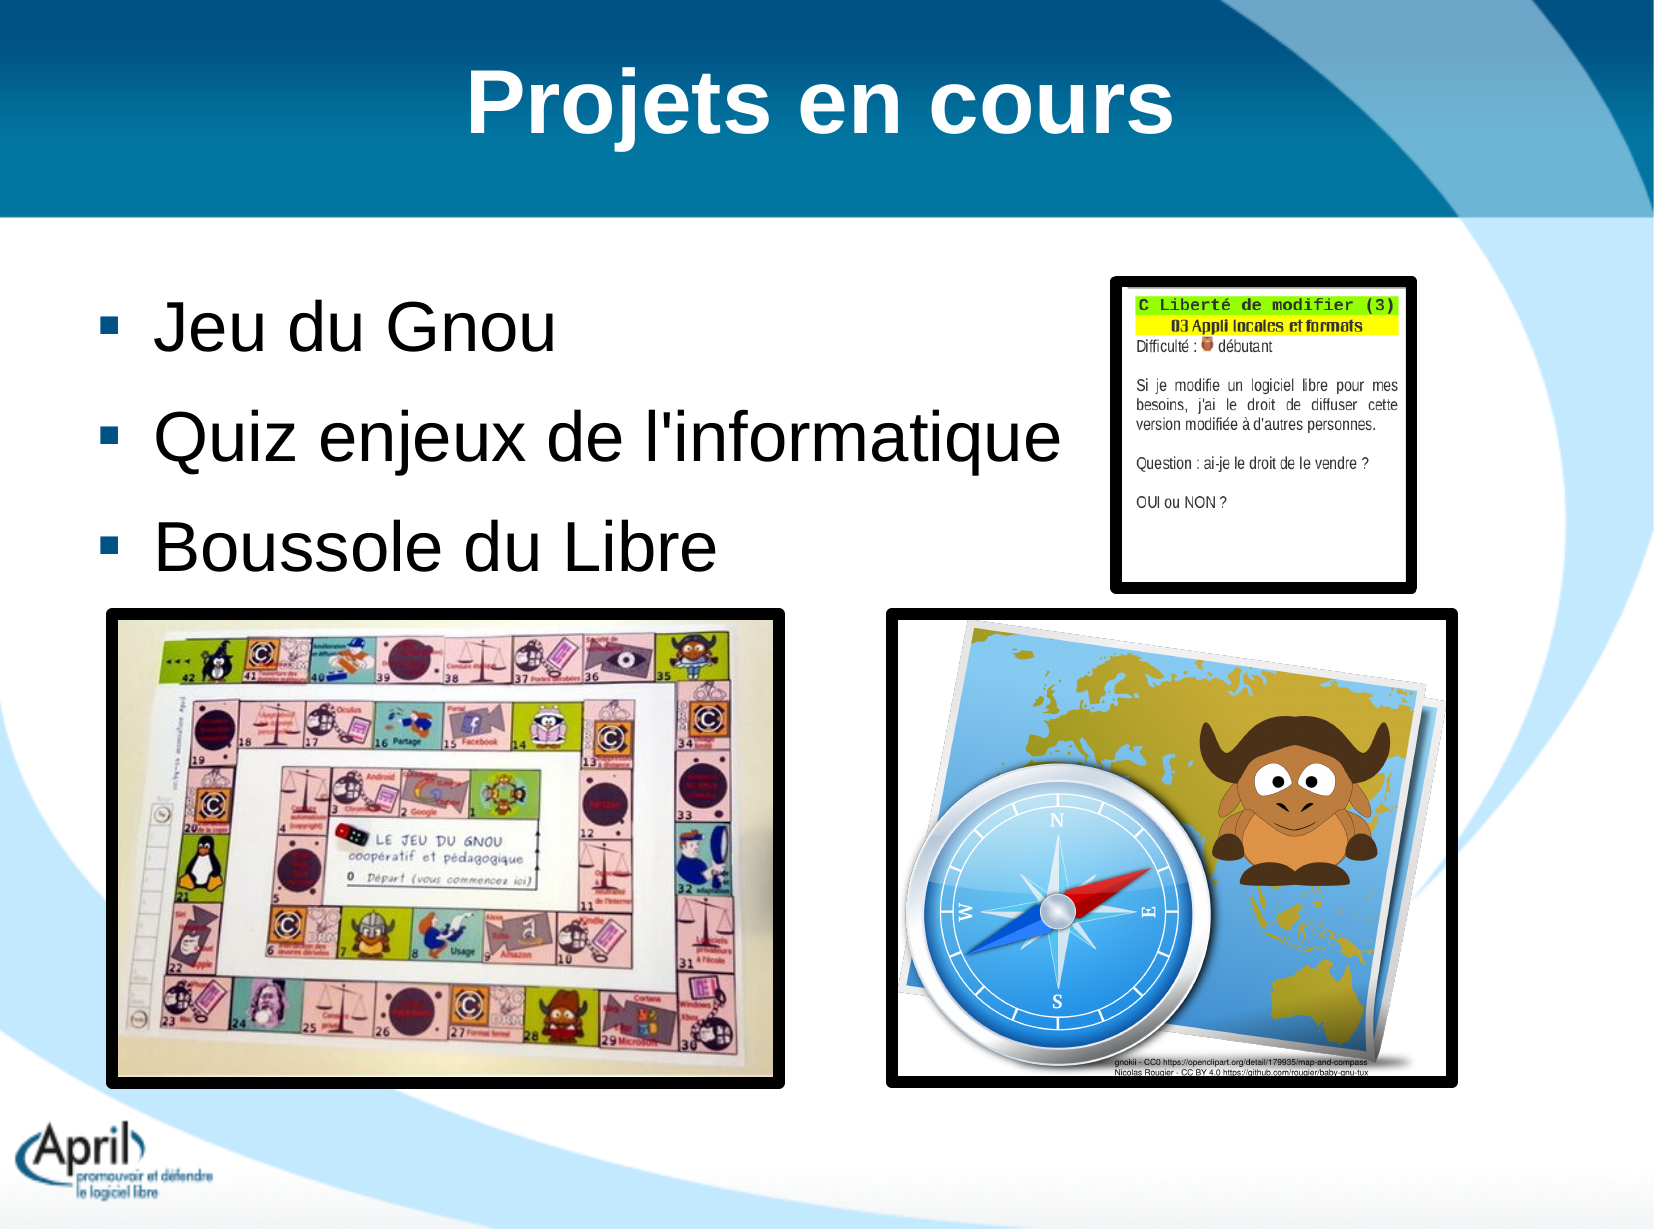

# Projets en cours
Jeu du Gnou
Quiz enjeux de l'informatique
Boussole du Libre